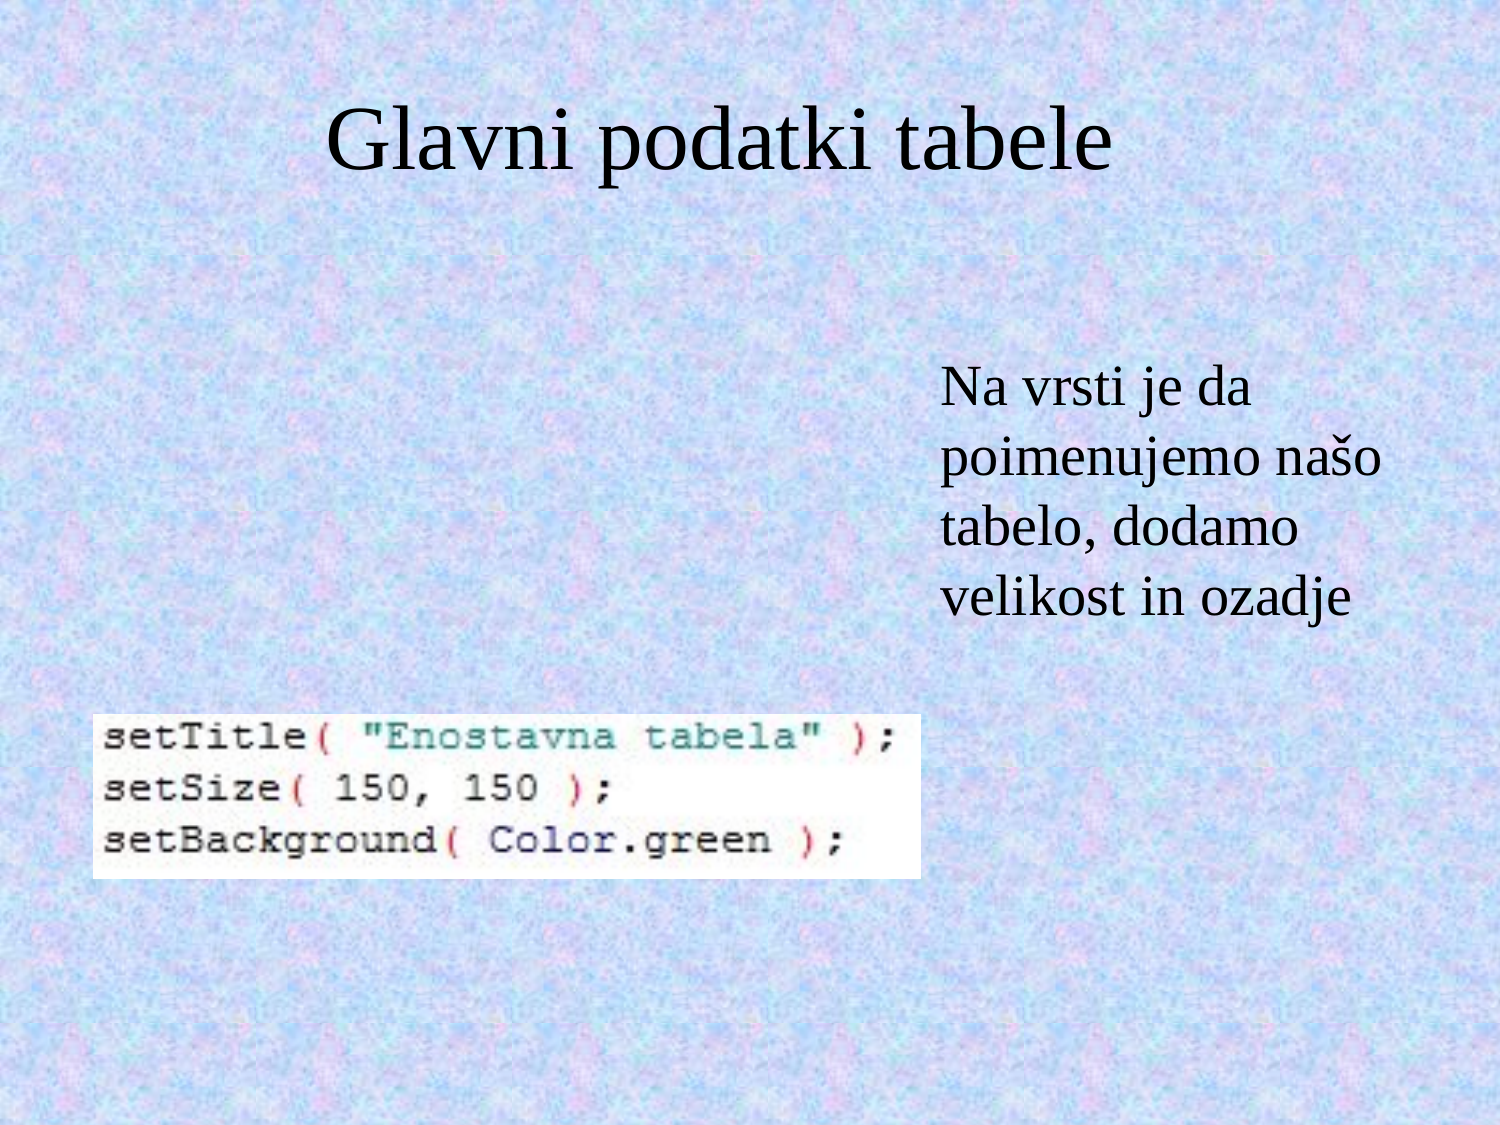

Glavni podatki tabele
Na vrsti je da poimenujemo našo tabelo, dodamo velikost in ozadje